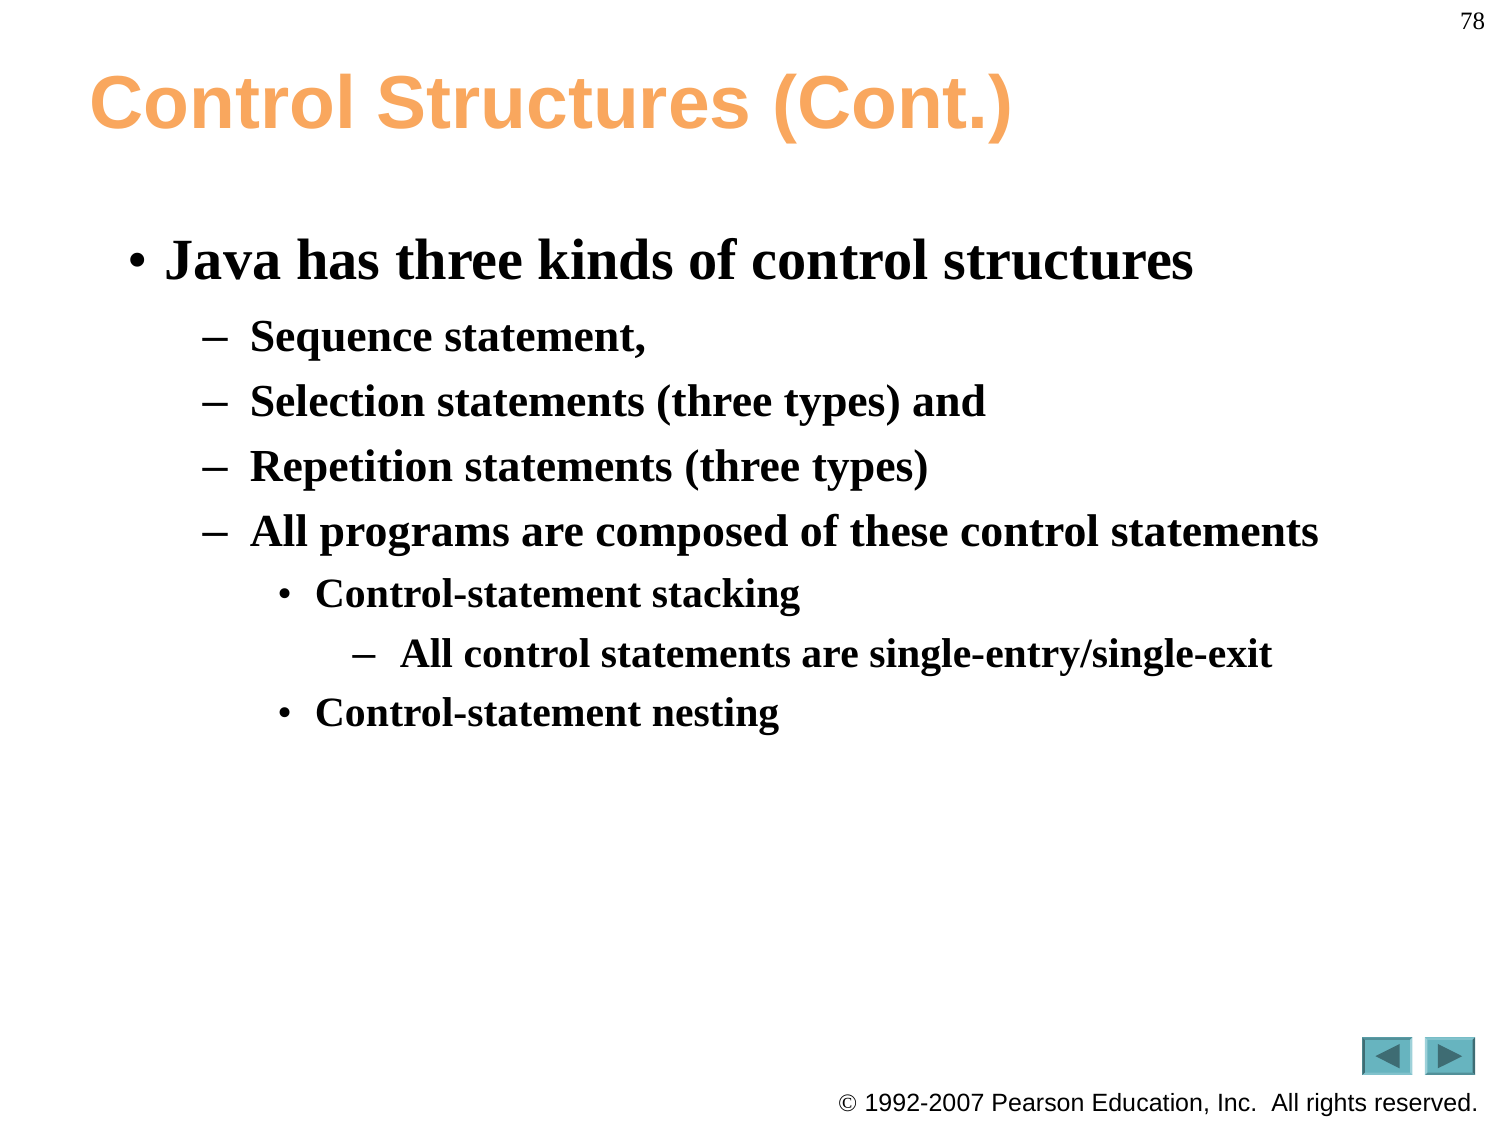

78
# Control Structures (Cont.)
Java has three kinds of control structures
Sequence statement,
Selection statements (three types) and
Repetition statements (three types)
All programs are composed of these control statements
Control-statement stacking
All control statements are single-entry/single-exit
Control-statement nesting